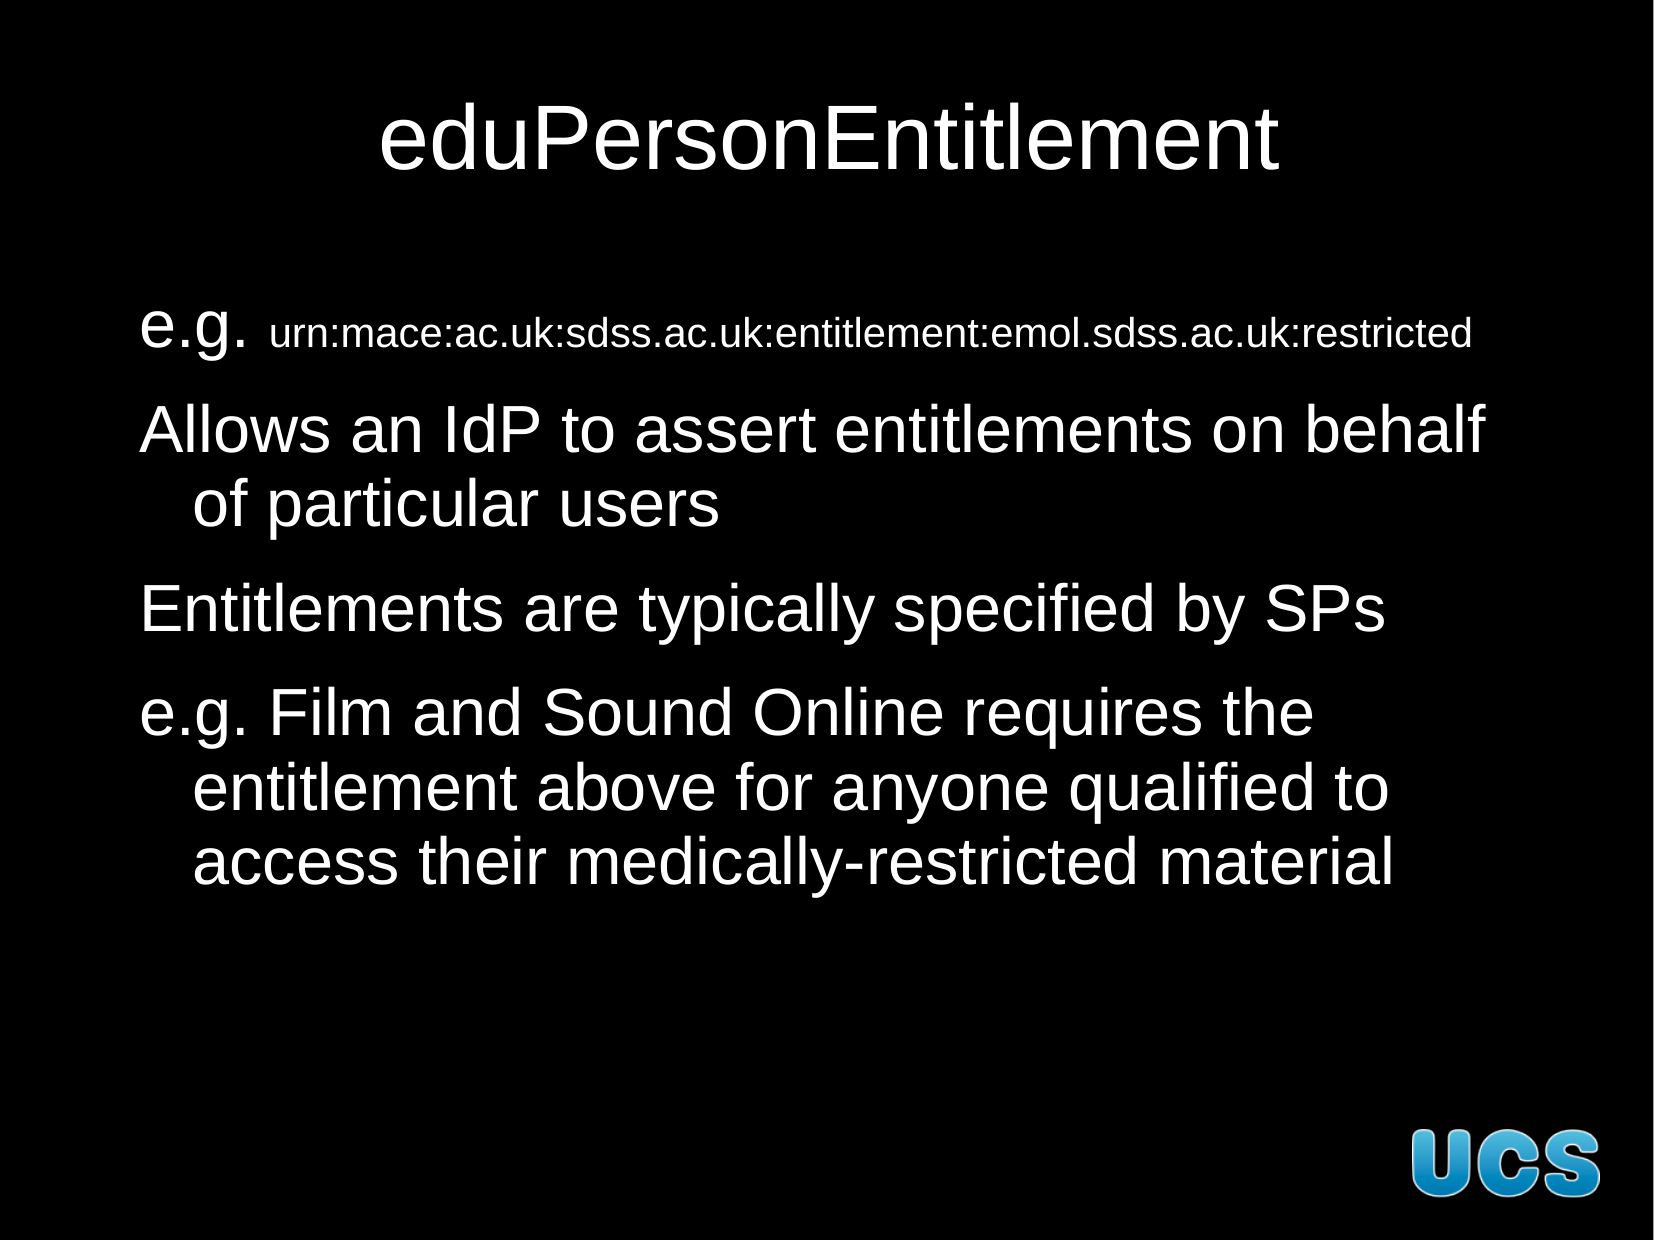

# eduPersonEntitlement
e.g. urn:mace:ac.uk:sdss.ac.uk:entitlement:emol.sdss.ac.uk:restricted
Allows an IdP to assert entitlements on behalf of particular users
Entitlements are typically specified by SPs
e.g. Film and Sound Online requires the entitlement above for anyone qualified to access their medically-restricted material